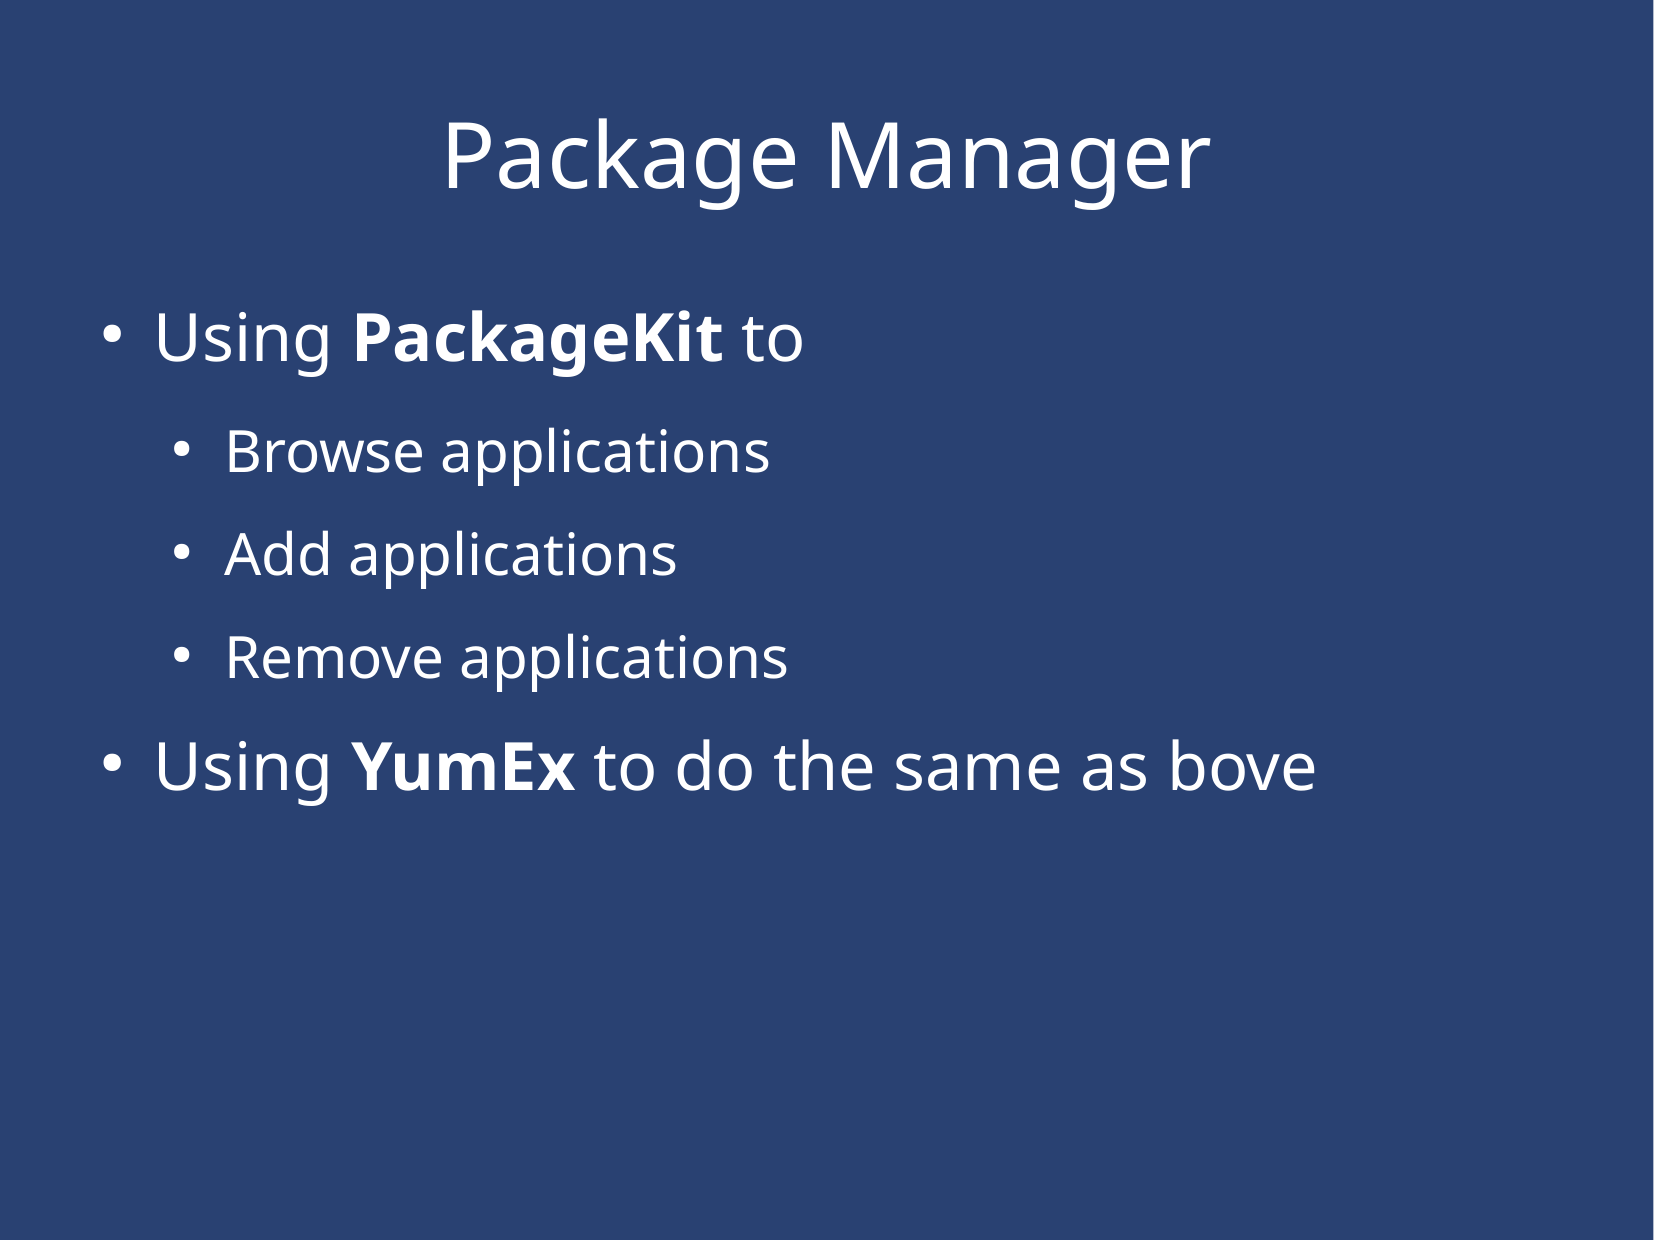

# Package Manager
Using PackageKit to
Browse applications
Add applications
Remove applications
Using YumEx to do the same as bove